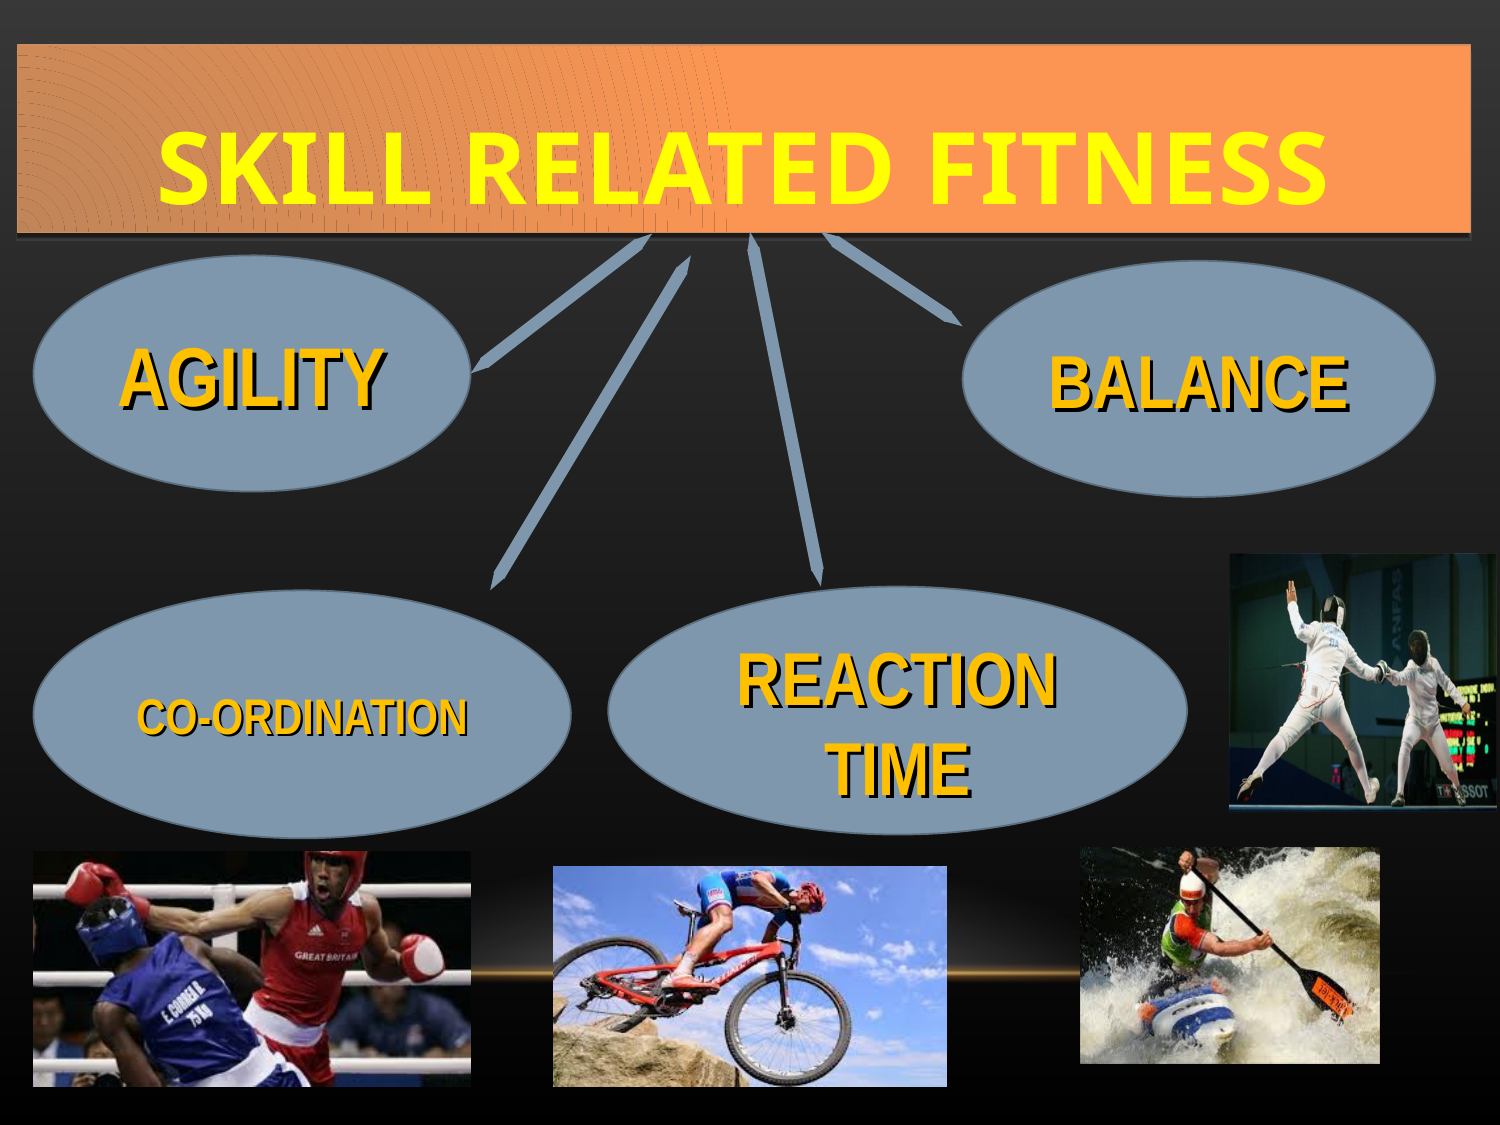

# SKILL RELATED FITNESS
AGILITY
BALANCE
REACTION TIME
CO-ORDINATION